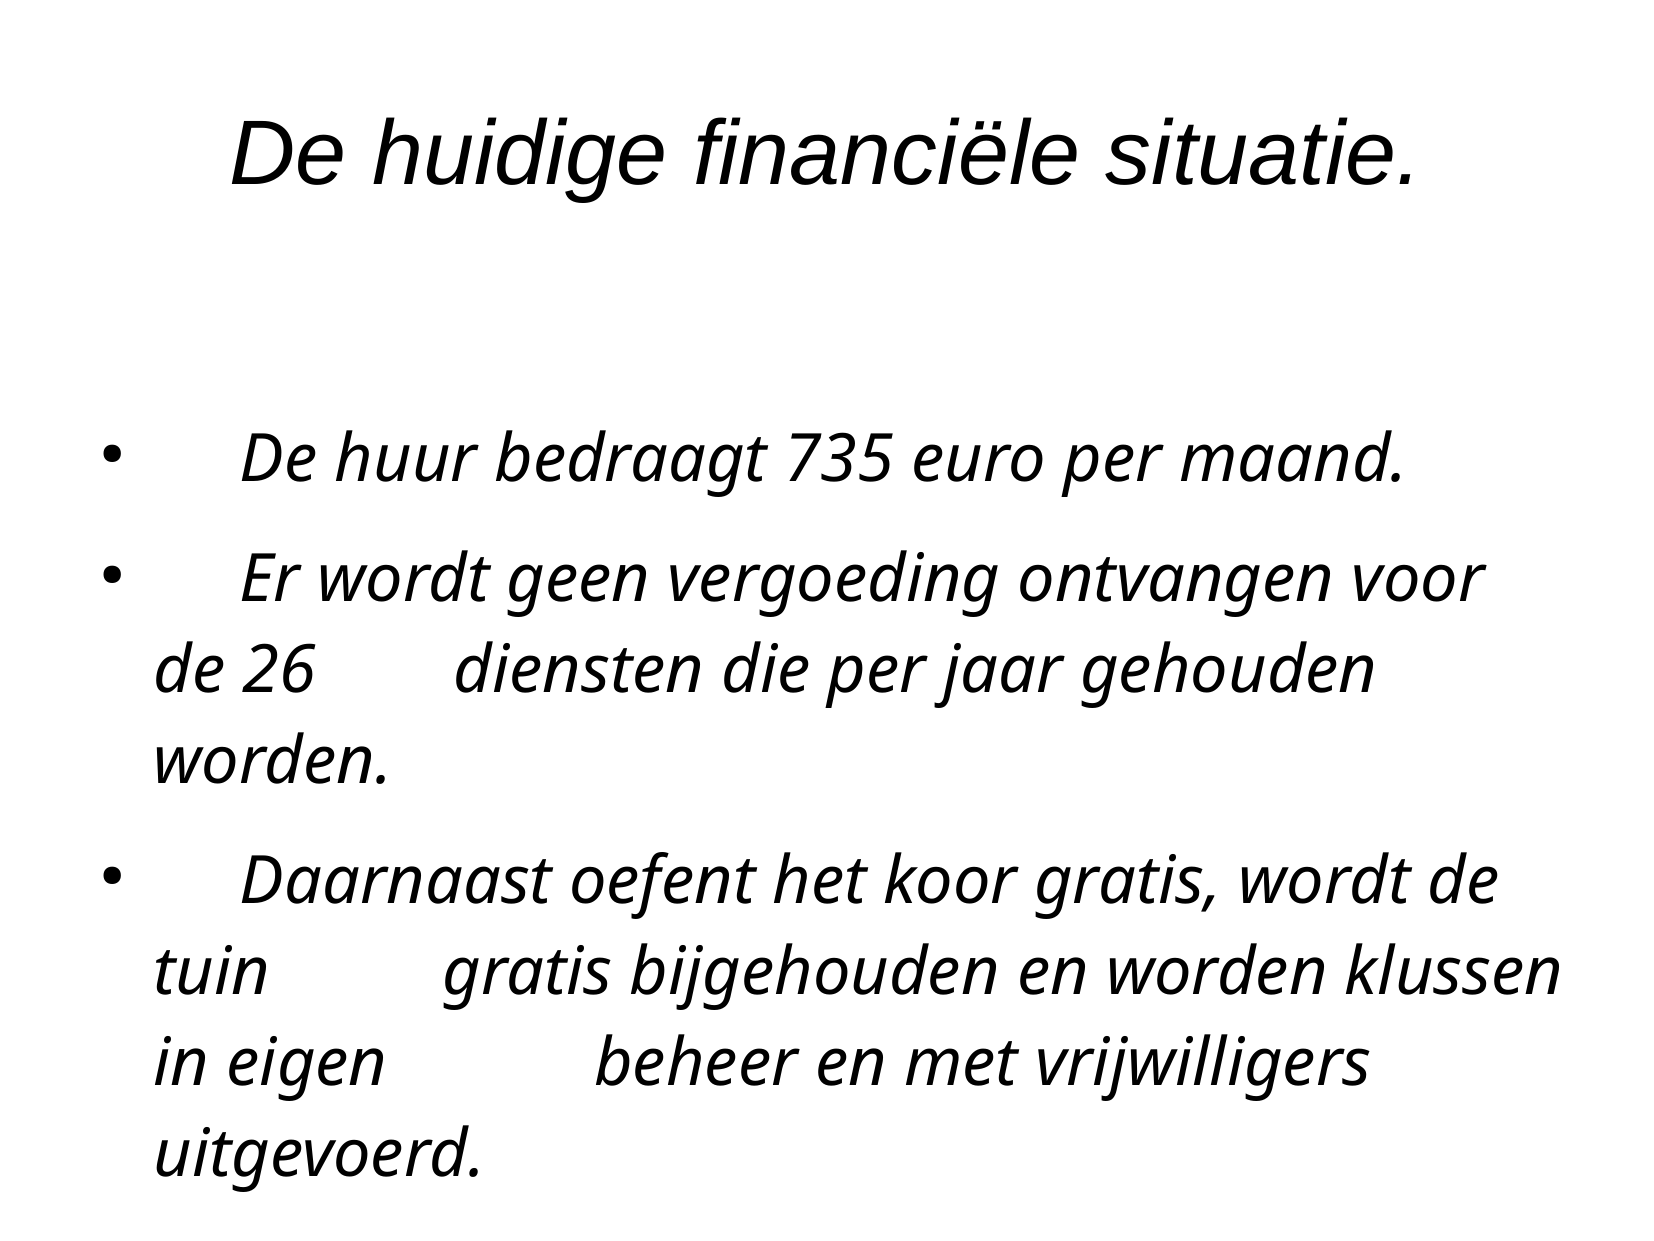

# De huidige financiële situatie.
 De huur bedraagt 735 euro per maand.
 Er wordt geen vergoeding ontvangen voor de 26 diensten die per jaar gehouden worden.
 Daarnaast oefent het koor gratis, wordt de tuin gratis bijgehouden en worden klussen in eigen beheer en met vrijwilligers uitgevoerd.